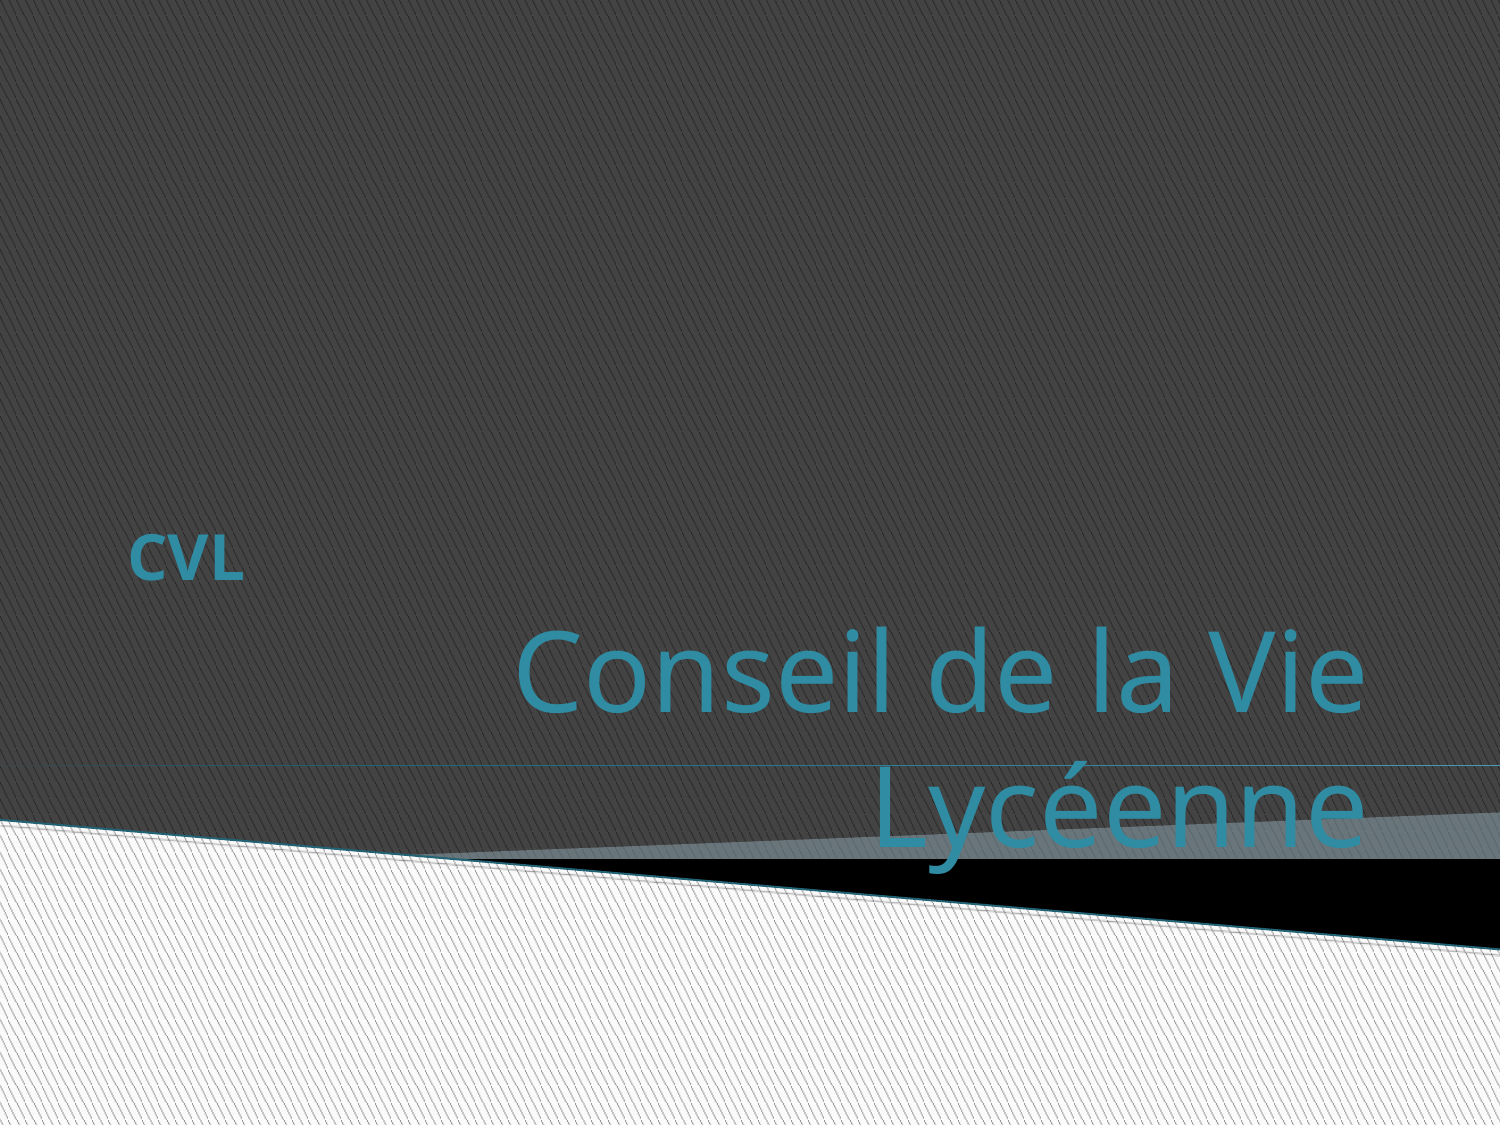

# CVL
Conseil de la Vie Lycéenne